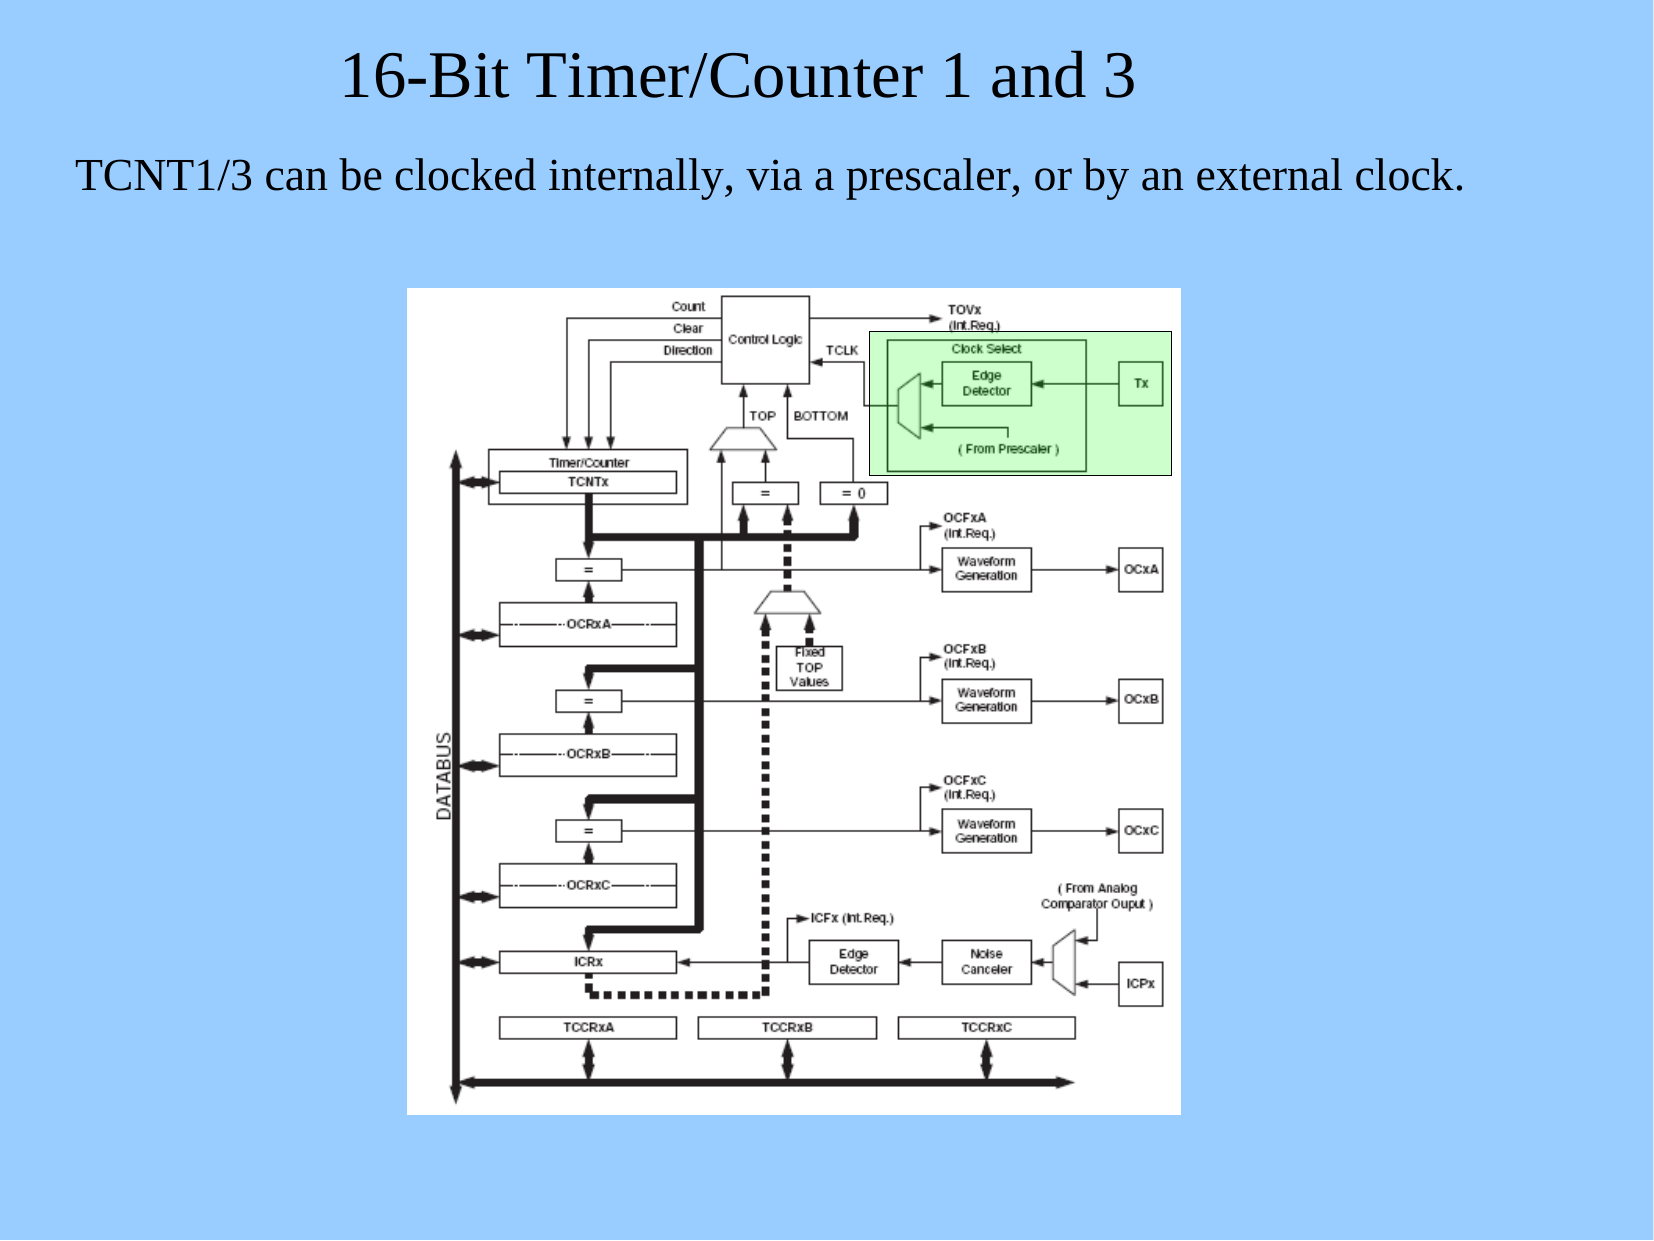

16-Bit Timer/Counter 1 and 3
TCNT1/3 can be clocked internally, via a prescaler, or by an external clock.